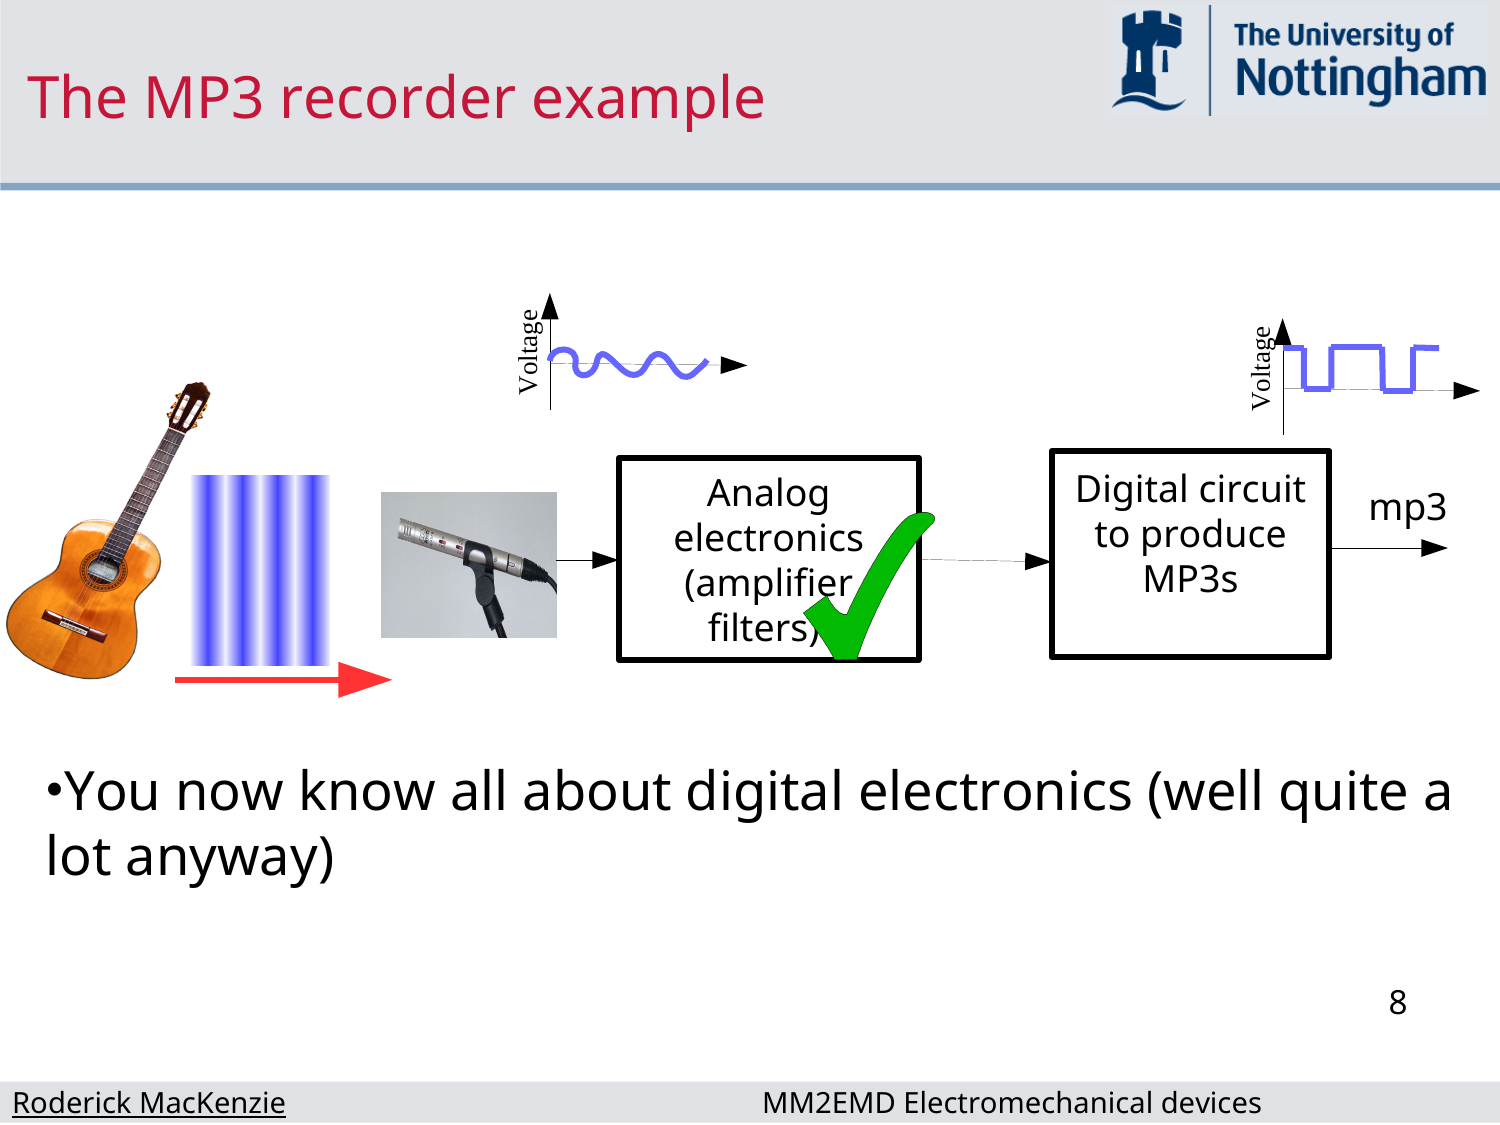

# The MP3 recorder example
Voltage
Voltage
Digital circuit to produce MP3s
Analog
electronics
(amplifier
filters)
mp3
You now know all about digital electronics (well quite a lot anyway)